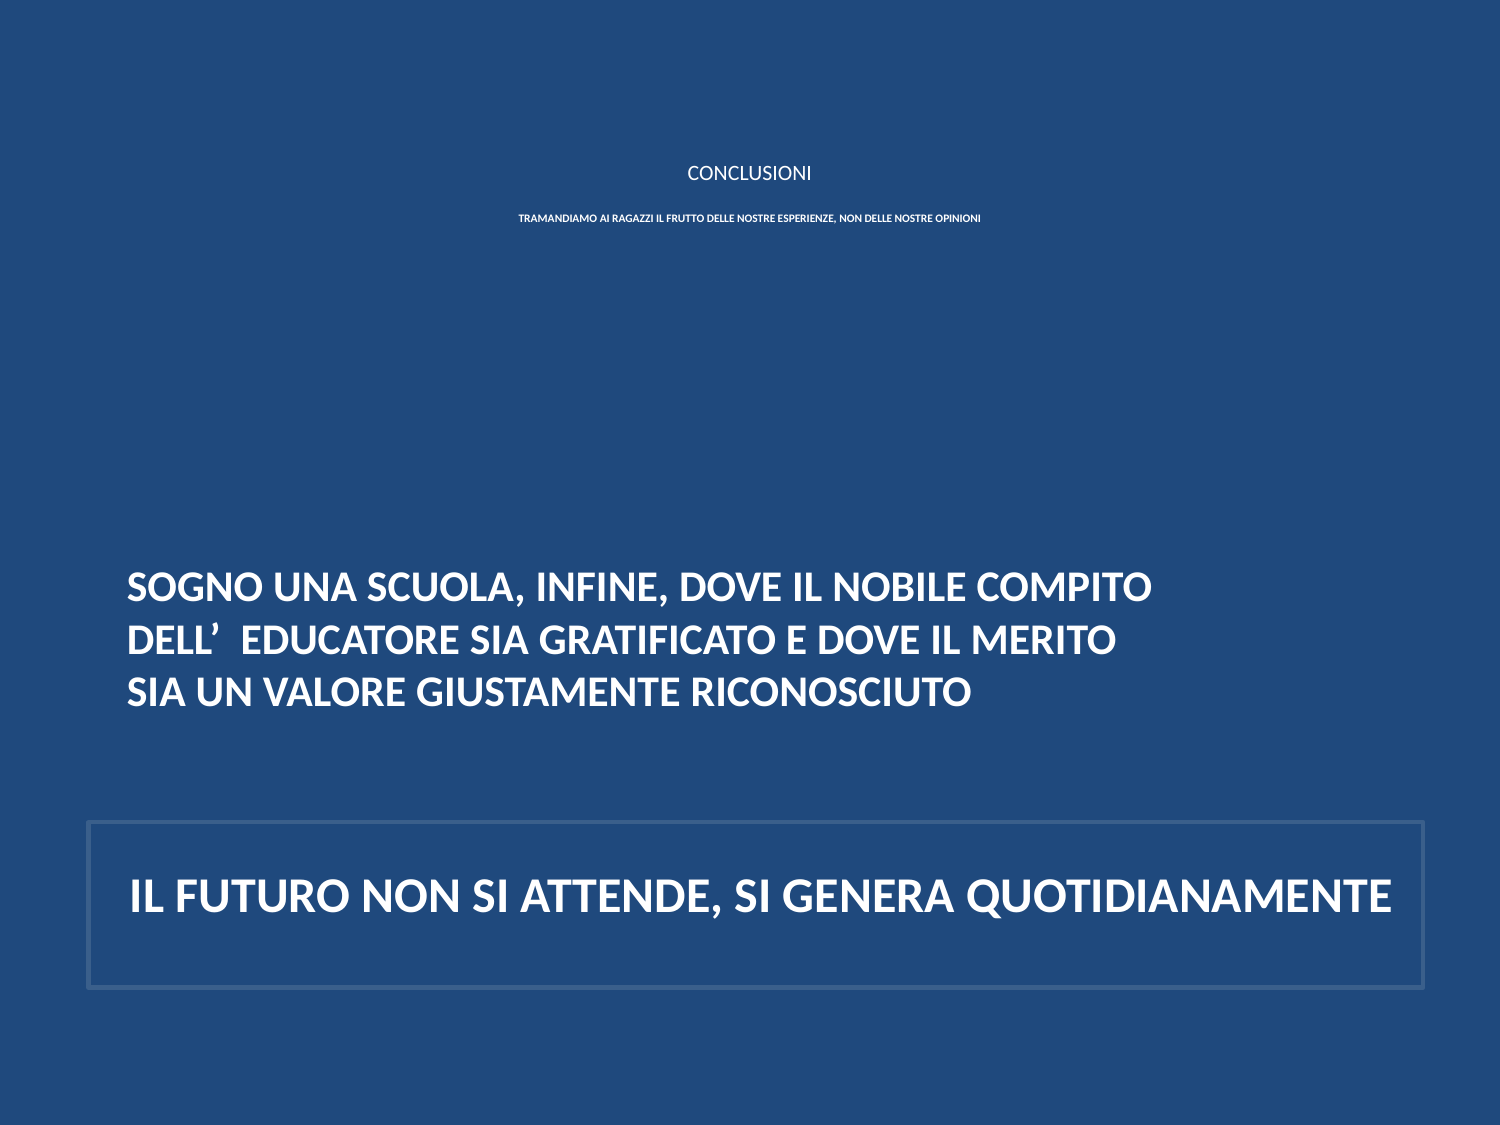

# CONCLUSIONI TRAMANDIAMO AI RAGAZZI IL FRUTTO DELLE NOSTRE ESPERIENZE, NON DELLE NOSTRE OPINIONI
SOGNO UNA SCUOLA, INFINE, DOVE IL NOBILE COMPITO
DELL’ EDUCATORE SIA GRATIFICATO E DOVE IL MERITO
SIA UN VALORE GIUSTAMENTE RICONOSCIUTO
IL FUTURO NON SI ATTENDE, SI GENERA QUOTIDIANAMENTE